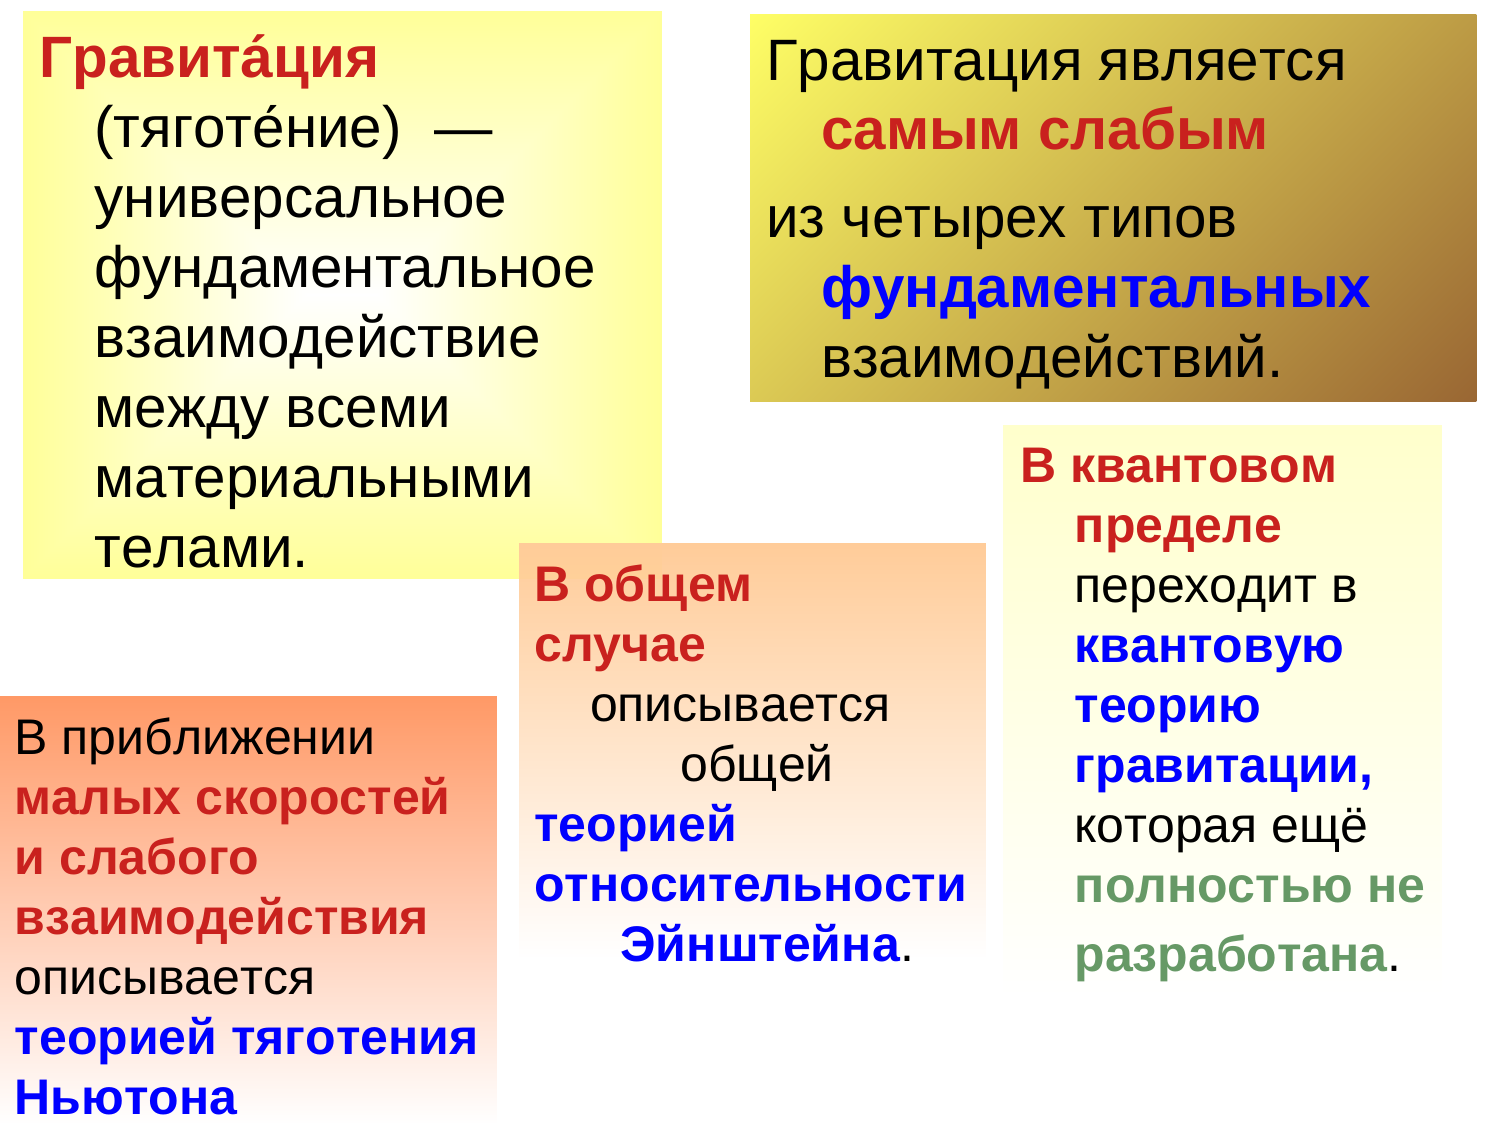

Гравита́ция (тяготе́ние) — универсальное фундаментальное взаимодействие между всеми материальными телами.
Гравитация является самым слабым
из четырех типов фундаментальных взаимодействий.
В квантовом пределе переходит в квантовую теорию гравитации, которая ещё полностью не разработана.
В общем		 случае	 	 		описывается 			общей	 теорией относительности		 Эйнштейна.
В приближении малых скоростей и слабого взаимодействия описывается теорией тяготения Ньютона